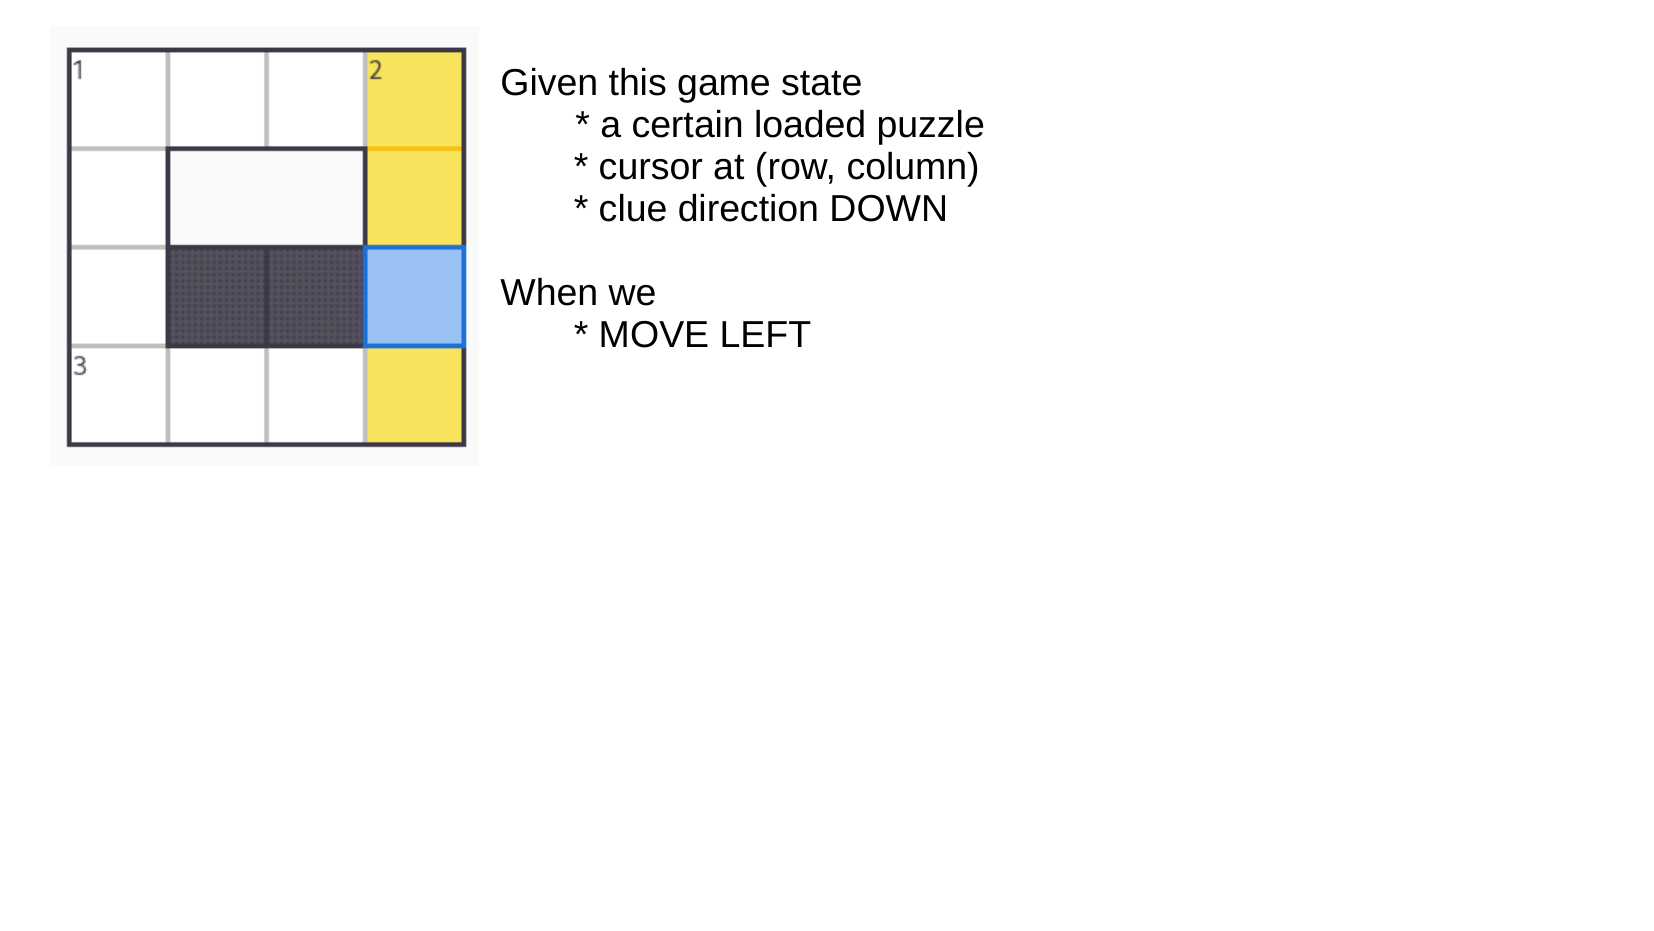

Given this game state
	* a certain loaded puzzle
 * cursor at (row, column)
 * clue direction DOWN
When we
 * MOVE LEFT